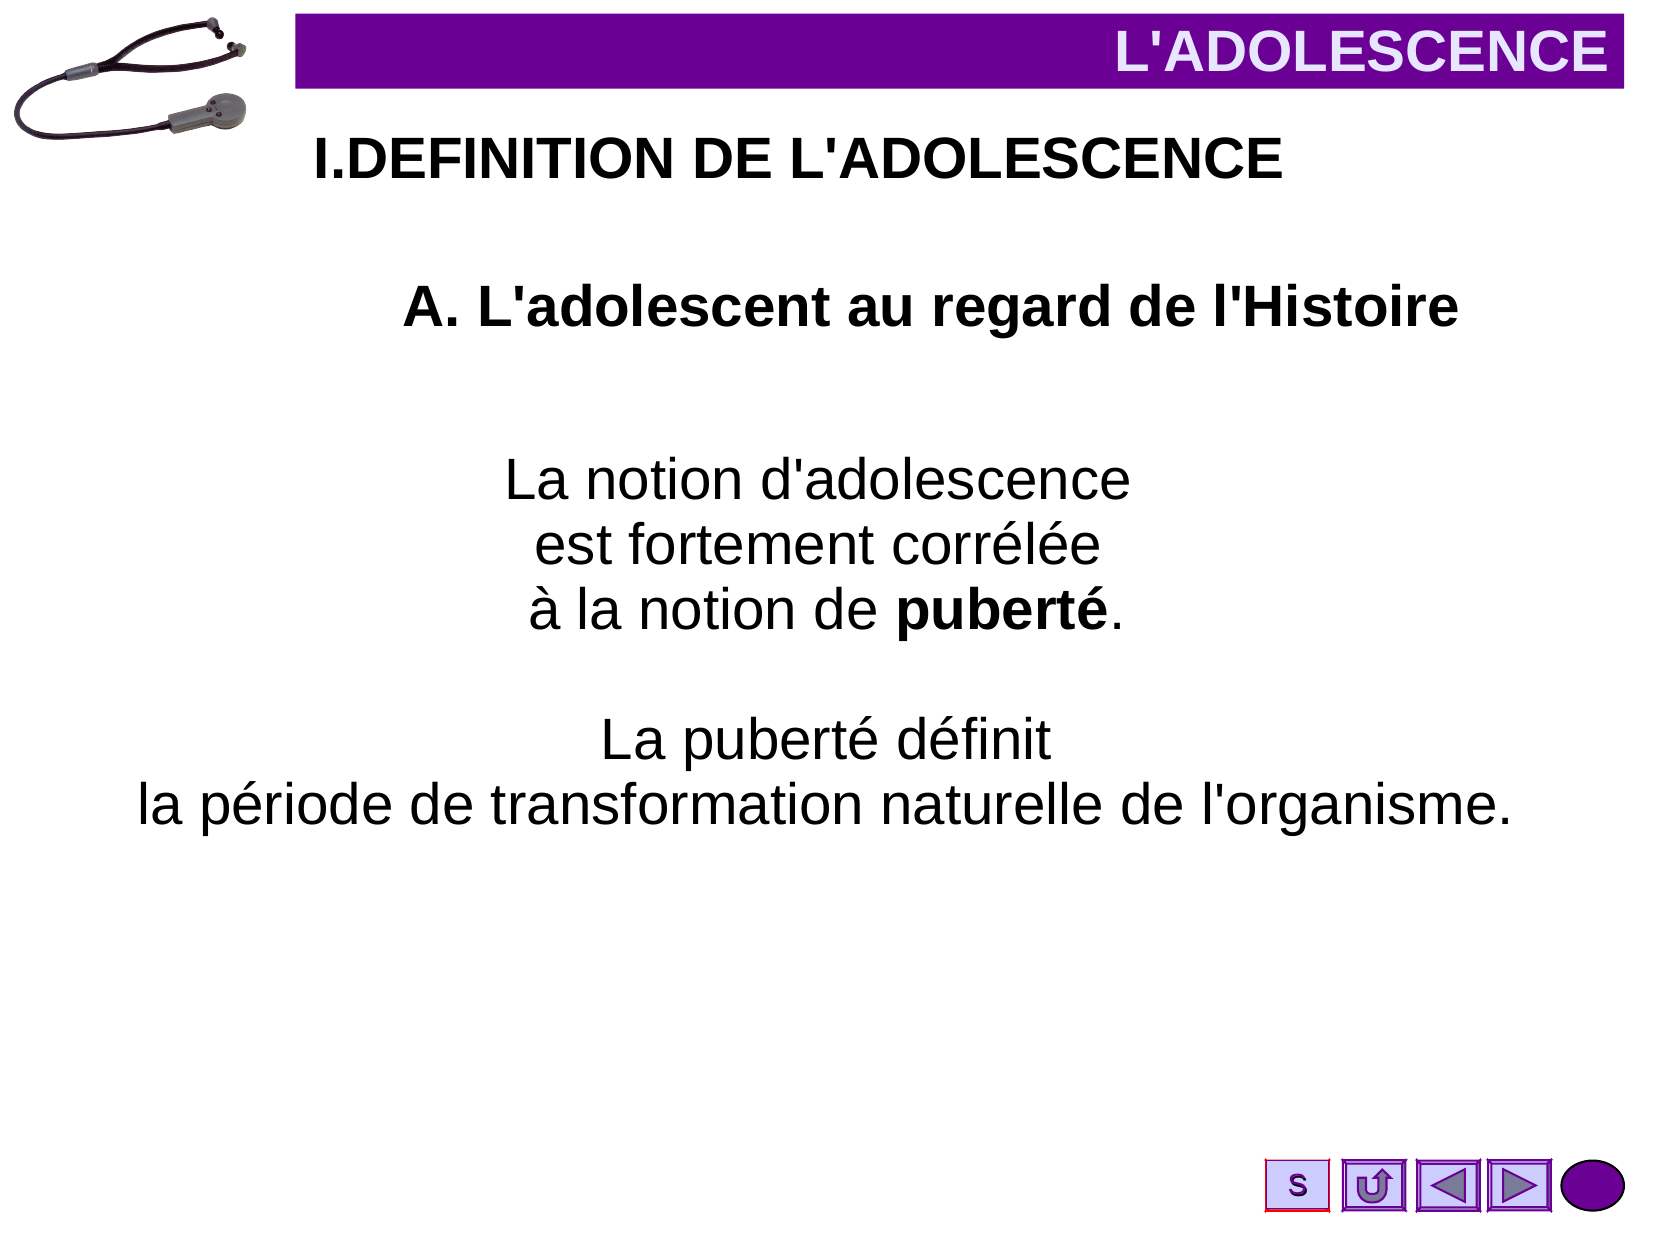

L'ADOLESCENCE
I.DEFINITION DE L'ADOLESCENCE
A. L'adolescent au regard de l'Histoire
La notion d'adolescence
est fortement corrélée
à la notion de puberté.
La puberté définit
la période de transformation naturelle de l'organisme.